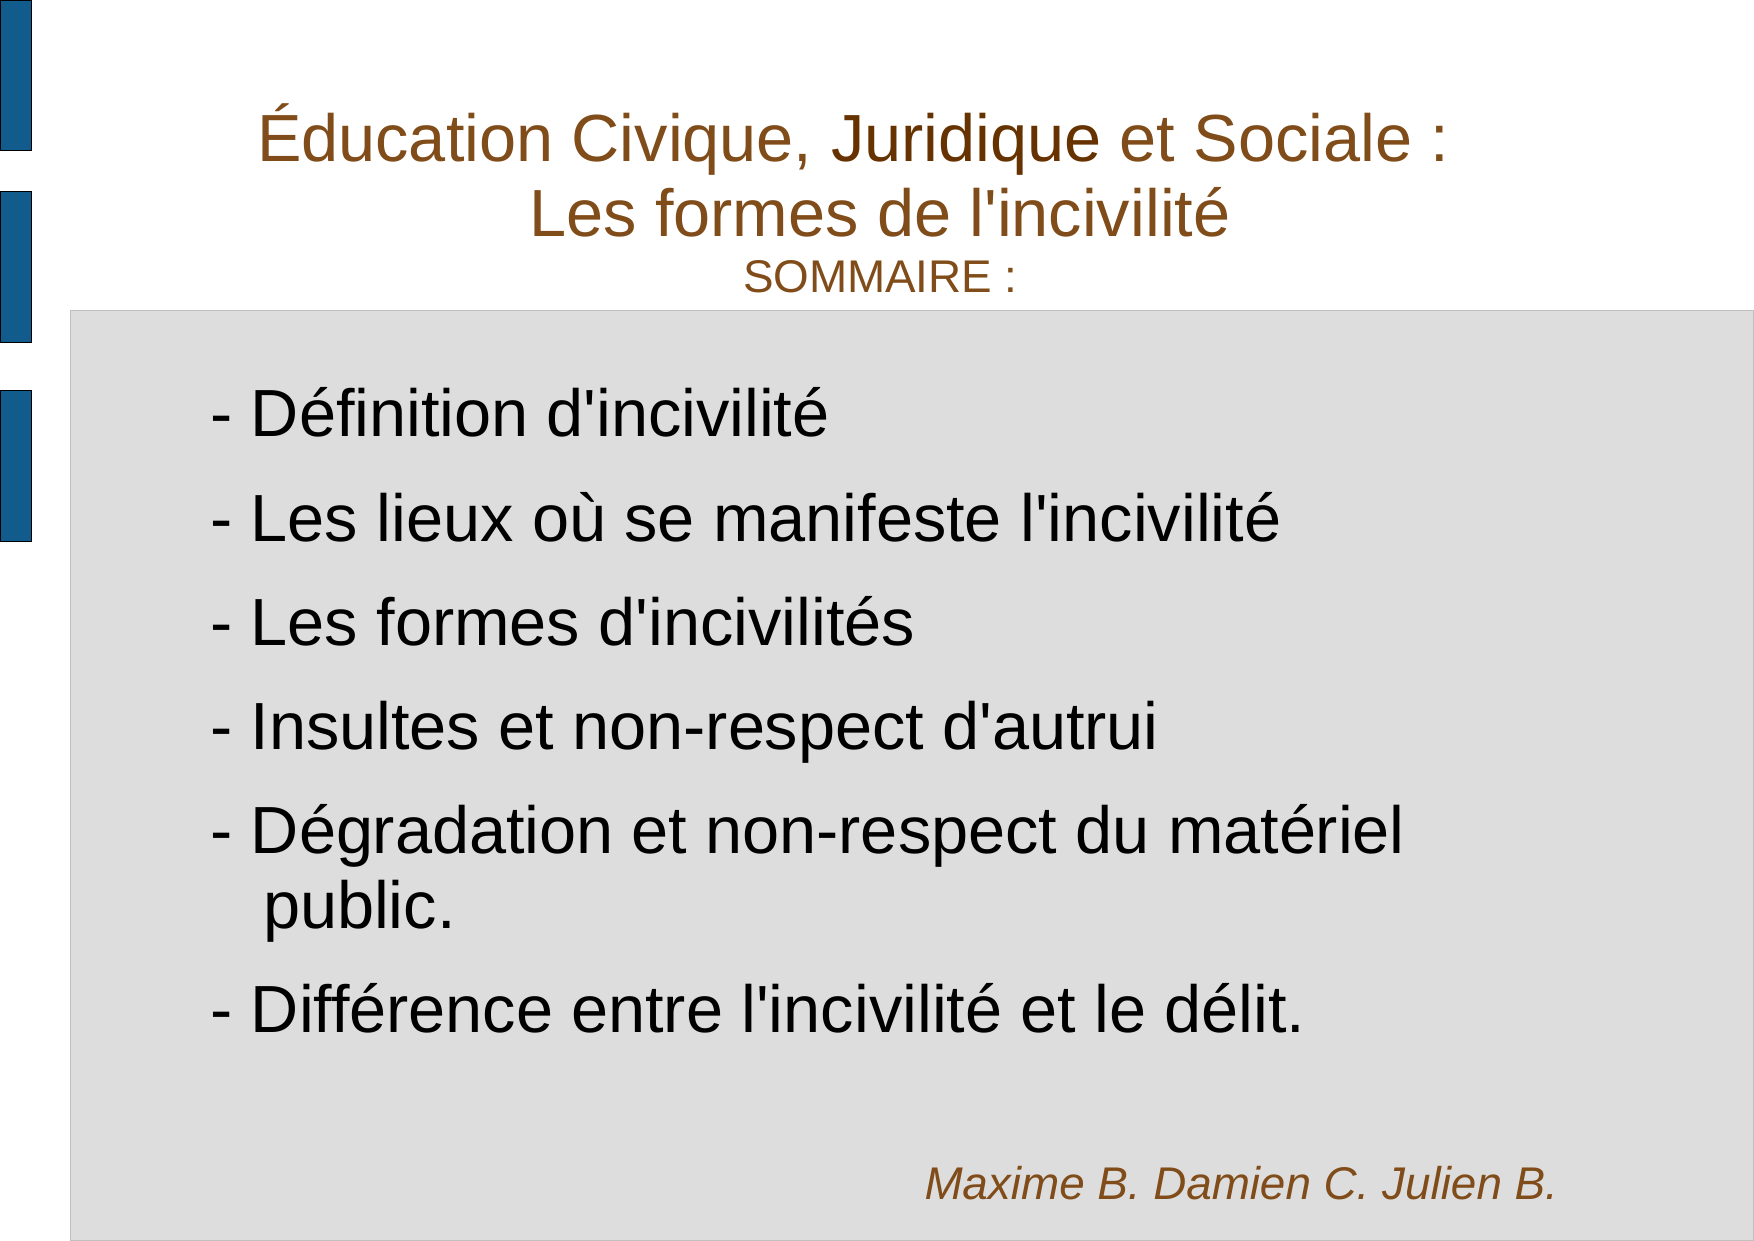

# Éducation Civique, Juridique et Sociale : Les formes de l'incivilité SOMMAIRE :
- Définition d'incivilité
- Les lieux où se manifeste l'incivilité
- Les formes d'incivilités
- Insultes et non-respect d'autrui
- Dégradation et non-respect du matériel public.
- Différence entre l'incivilité et le délit.
Maxime B. Damien C. Julien B.